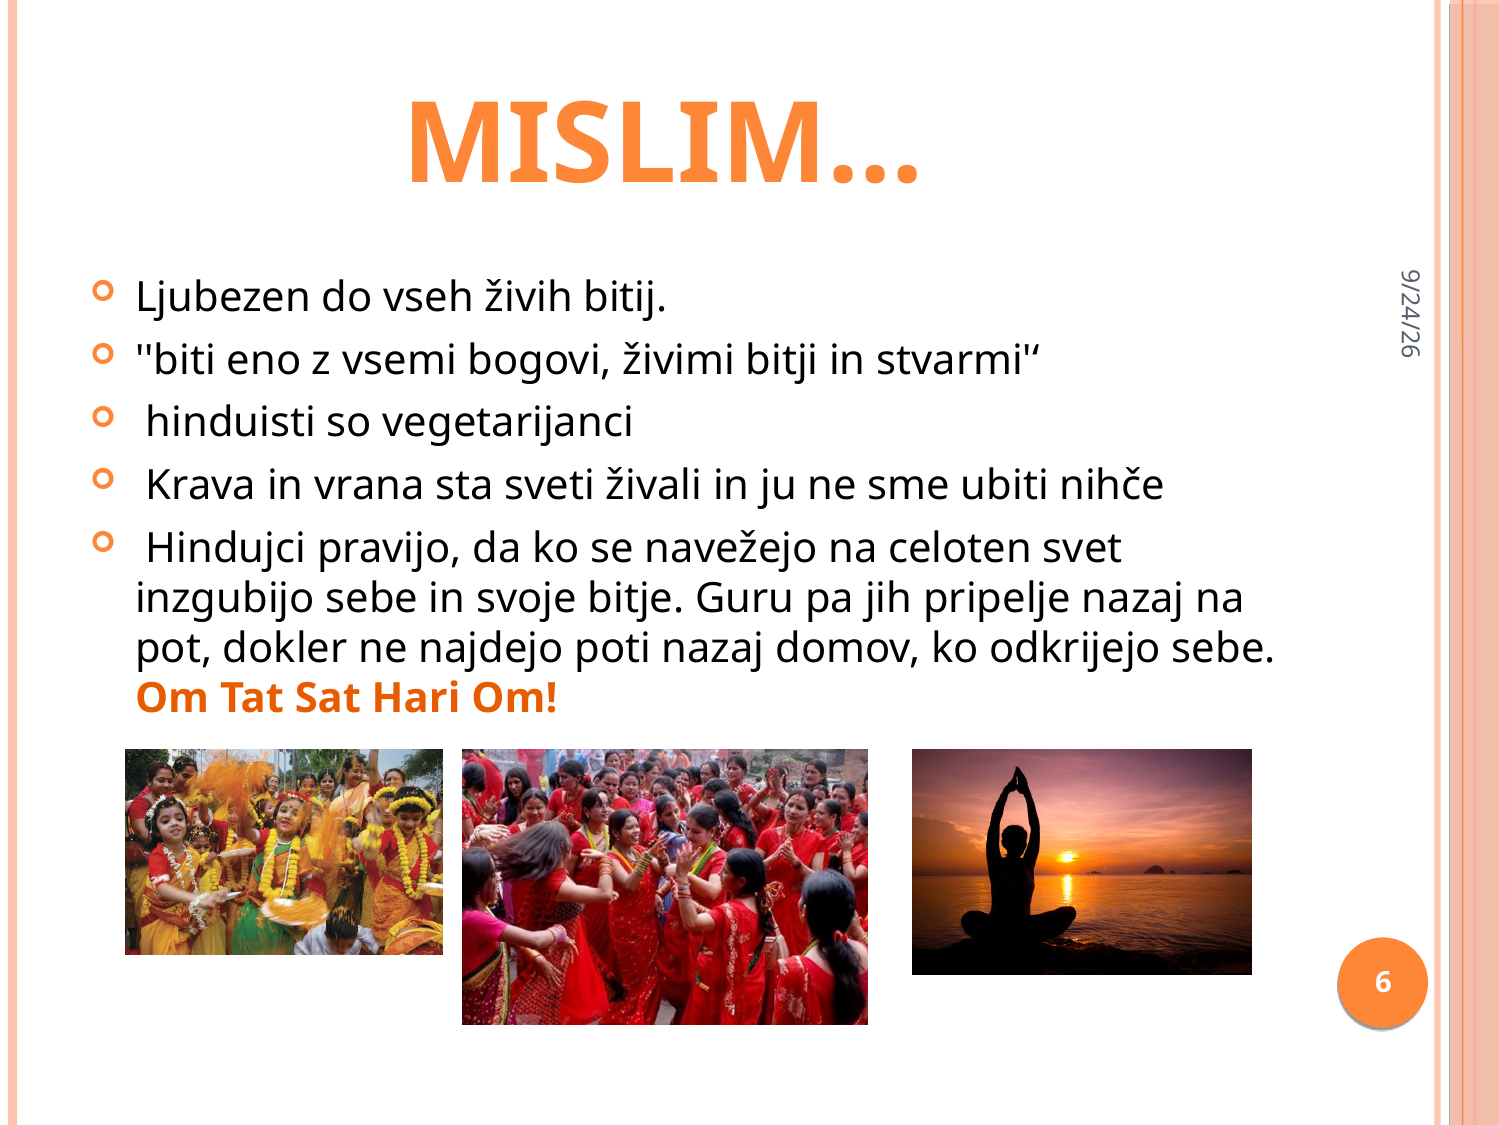

#
Mislim…
Ljubezen do vseh živih bitij.
''biti eno z vsemi bogovi, živimi bitji in stvarmi'‘
 hinduisti so vegetarijanci
 Krava in vrana sta sveti živali in ju ne sme ubiti nihče
 Hindujci pravijo, da ko se navežejo na celoten svet inzgubijo sebe in svoje bitje. Guru pa jih pripelje nazaj na pot, dokler ne najdejo poti nazaj domov, ko odkrijejo sebe. Om Tat Sat Hari Om!